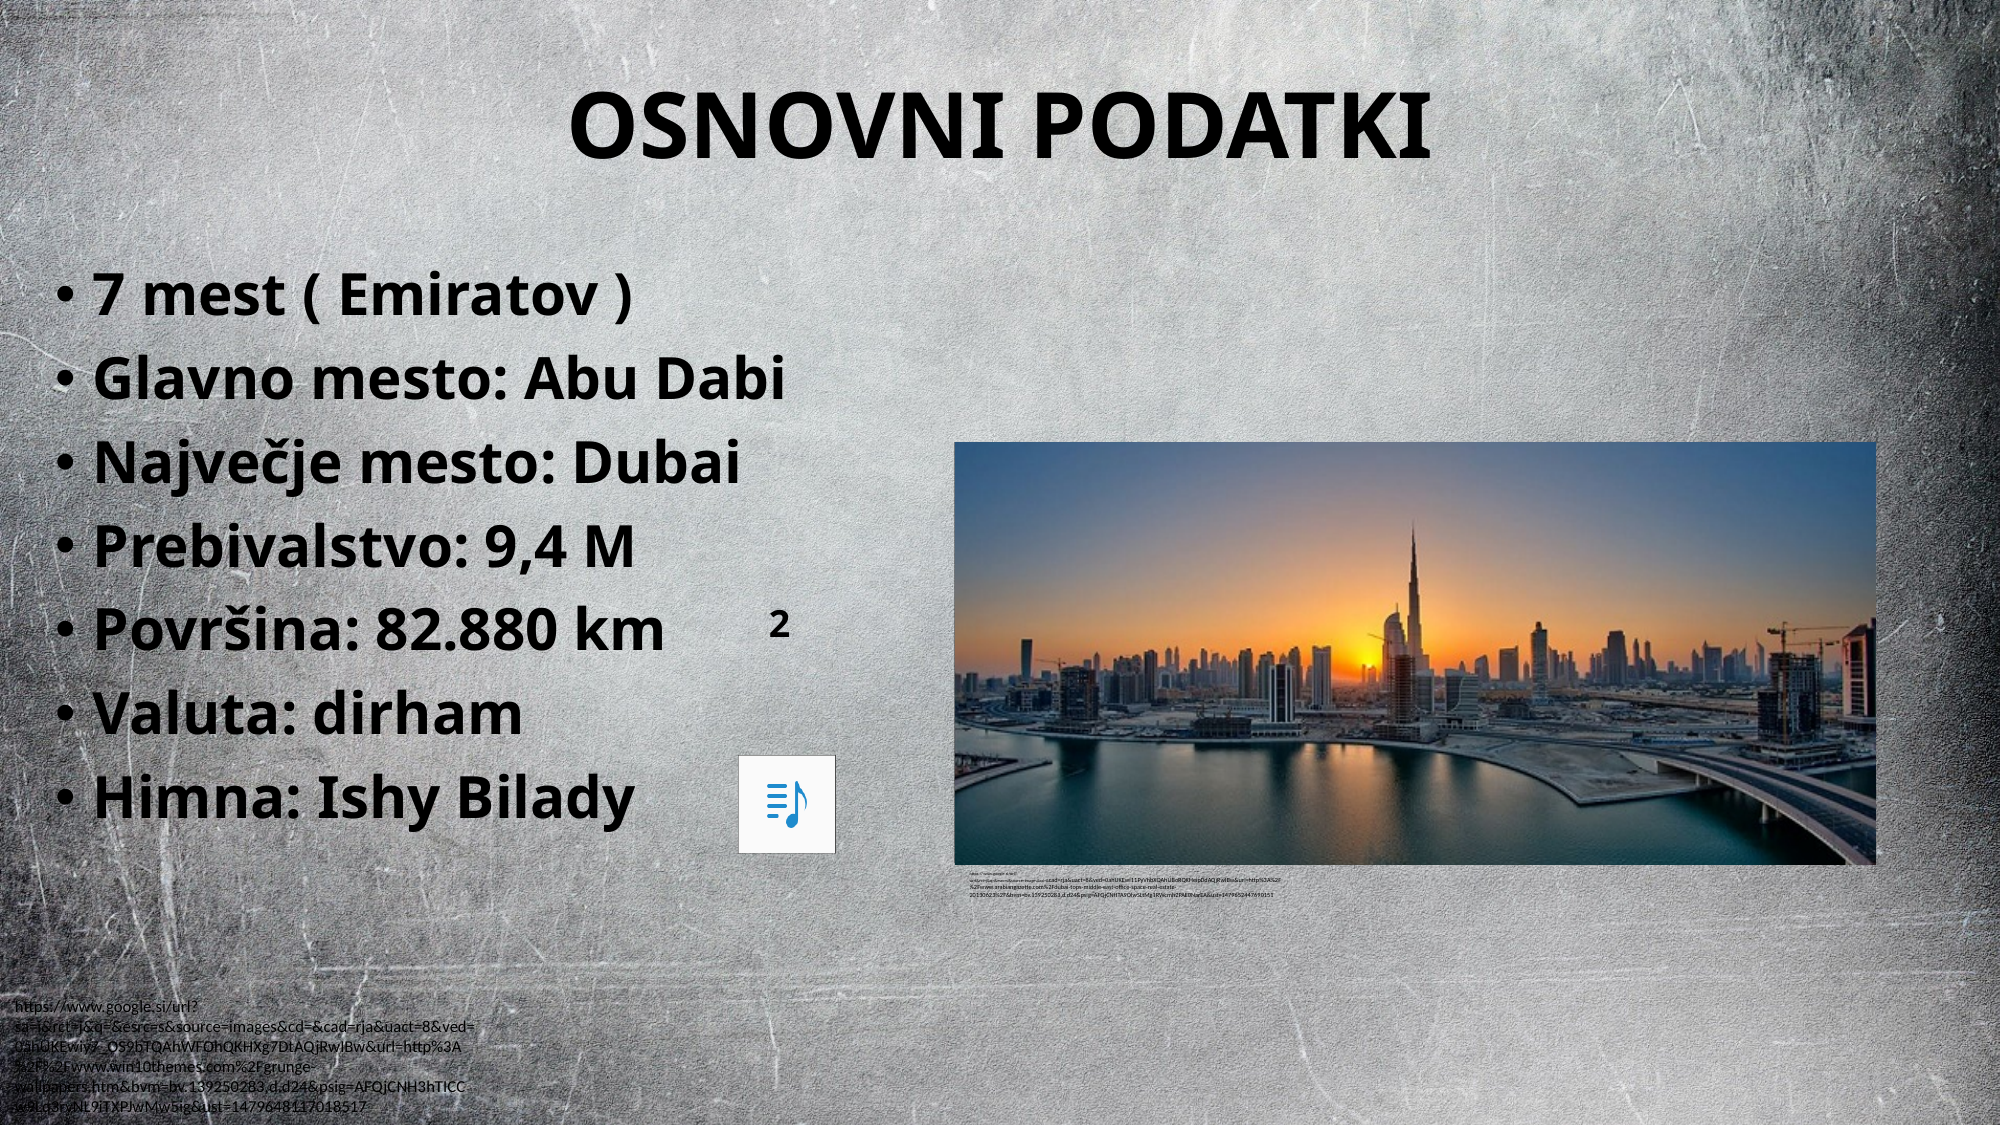

# OSNOVNI PODATKI
7 mest ( Emiratov )
Glavno mesto: Abu Dabi
Največje mesto: Dubai
Prebivalstvo: 9,4 M
Površina: 82.880 km
Valuta: dirham
Himna: Ishy Bilady
2
https://www.google.si/url?sa=i&rct=j&q=&esrc=s&source=images&cd=&cad=rja&uact=8&ved=0ahUKEwi11PyVhbXQAhUBoRQKHeipDdAQjRwIBw&url=http%3A%2F%2Fwww.arabiangazette.com%2Fdubai-tops-middle-east-office-space-real-estate-20130623%2F&bvm=bv.139250283,d.d24&psig=AFQjCNHTA9OlwSLtMg1RWcmh2PAE0NarEA&ust=1479652447690151
https://www.google.si/url?sa=i&rct=j&q=&esrc=s&source=images&cd=&cad=rja&uact=8&ved=0ahUKEwiy7_OS9bTQAhWFOhQKHXg7DtAQjRwIBw&url=http%3A%2F%2Fwww.win10themes.com%2Fgrunge-wallpapers.htm&bvm=bv.139250283,d.d24&psig=AFQjCNH3hTICCw9Lq3rvNL9iTXPJwMw5ig&ust=1479648117018517